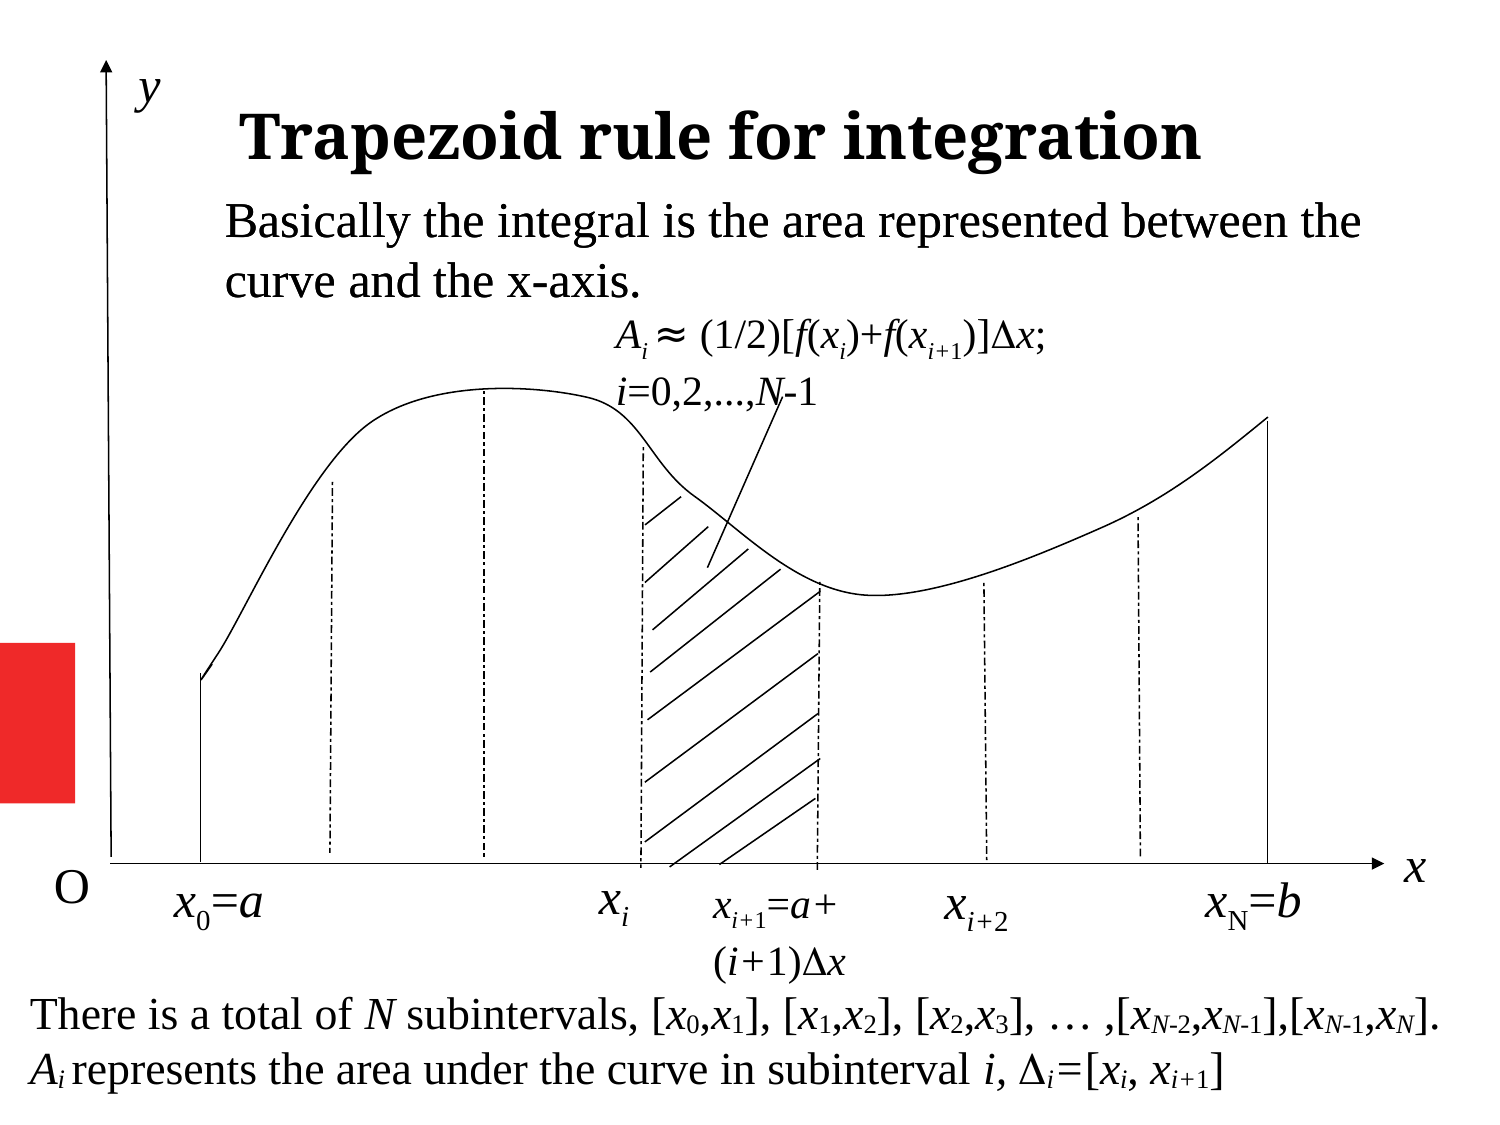

# Trapezoid rule for integration
y
Ai ≈ (1/2)[f(xi)+f(xi+1)]x; i=0,2,...,N-1
x
O
xi
x0=a
xN=b
xi+2
xi+1=a+(i+1)x
Basically the integral is the area represented between the curve and the x-axis.
Basically the integral is the area represented between the curve and the x-axis.
There is a total of N subintervals, [x0,x1], [x1,x2], [x2,x3], … ,[xN-2,xN-1],[xN-1,xN]. Ai represents the area under the curve in subinterval i, Di=[xi, xi+1]